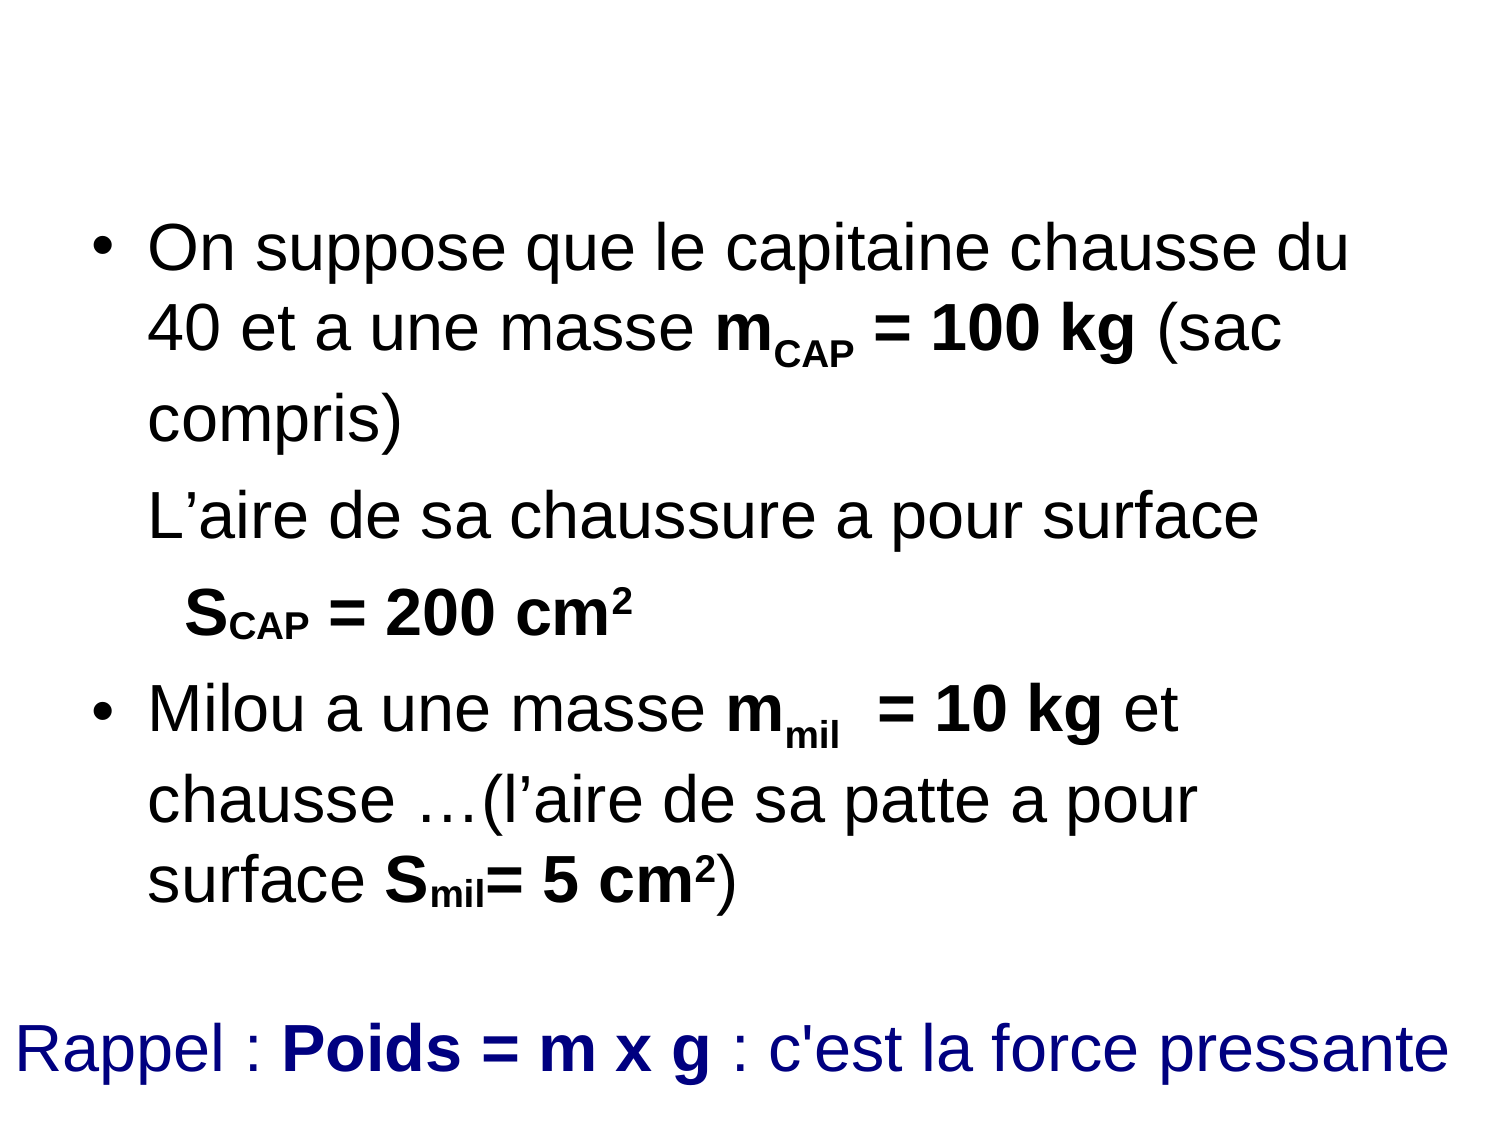

# On suppose que le capitaine chausse du 40 et a une masse mCAP = 100 kg (sac compris)
 L’aire de sa chaussure a pour surface
 SCAP = 200 cm2
Milou a une masse mmil = 10 kg et chausse …(l’aire de sa patte a pour surface Smil= 5 cm2)
Rappel : Poids = m x g : c'est la force pressante